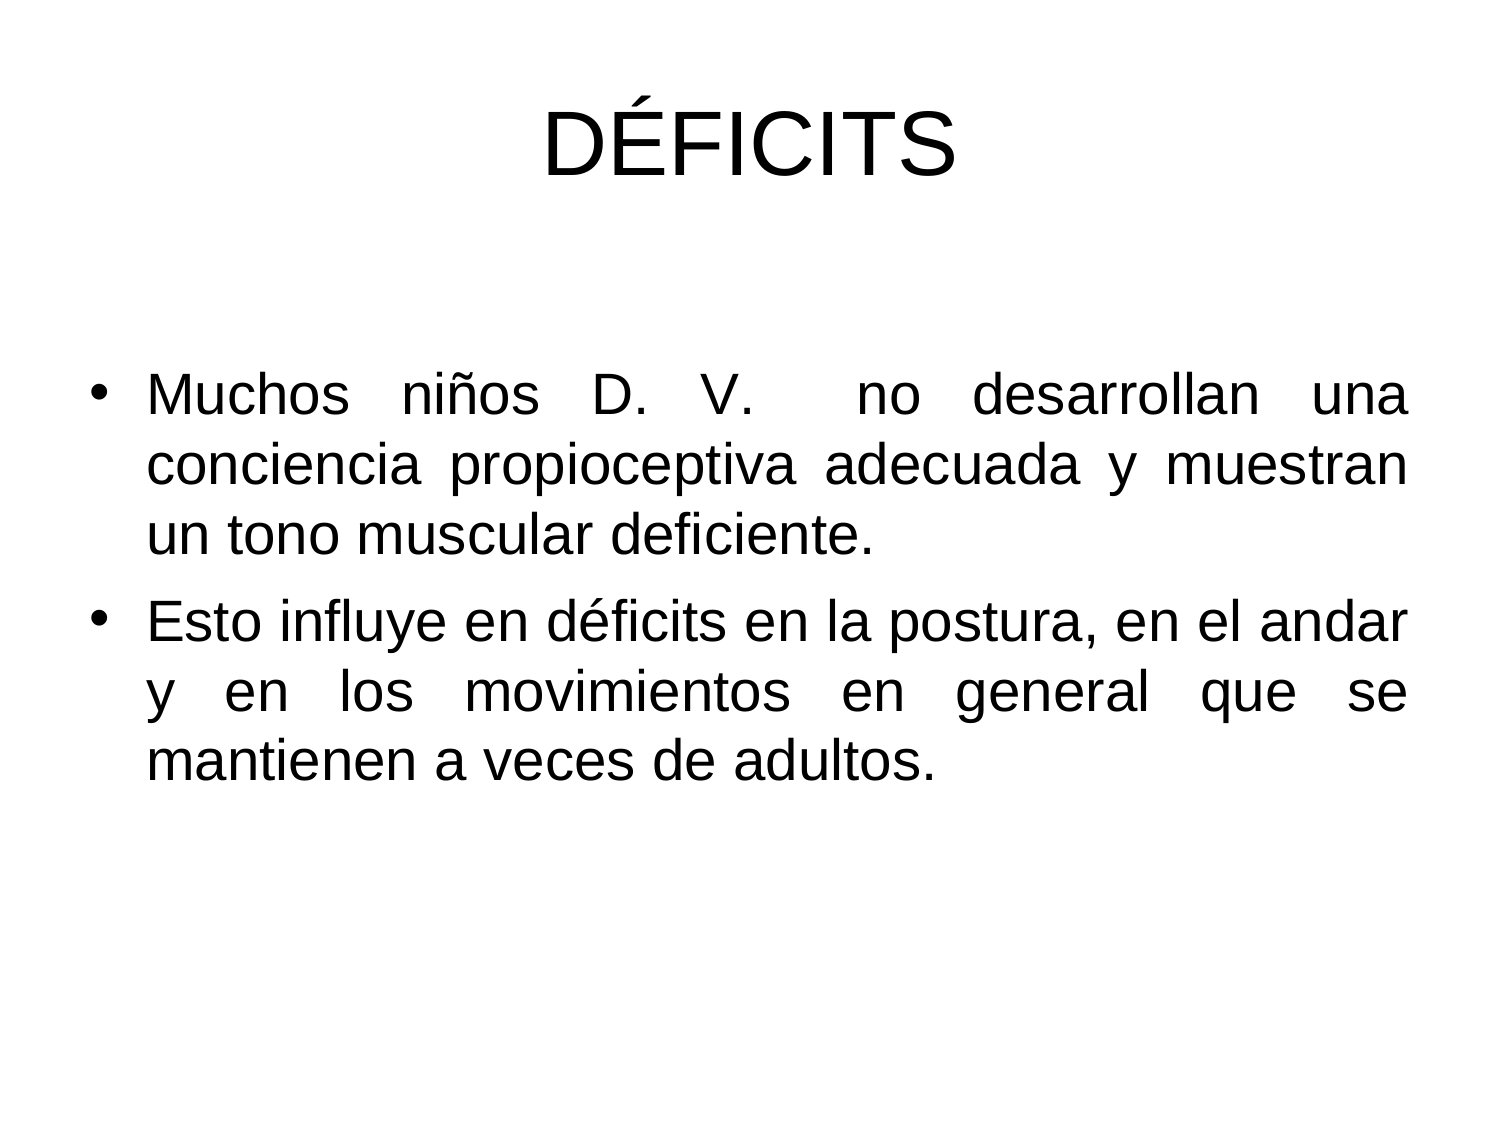

# DÉFICITS
Muchos niños D. V. no desarrollan una conciencia propioceptiva adecuada y muestran un tono muscular deficiente.
Esto influye en déficits en la postura, en el andar y en los movimientos en general que se mantienen a veces de adultos.